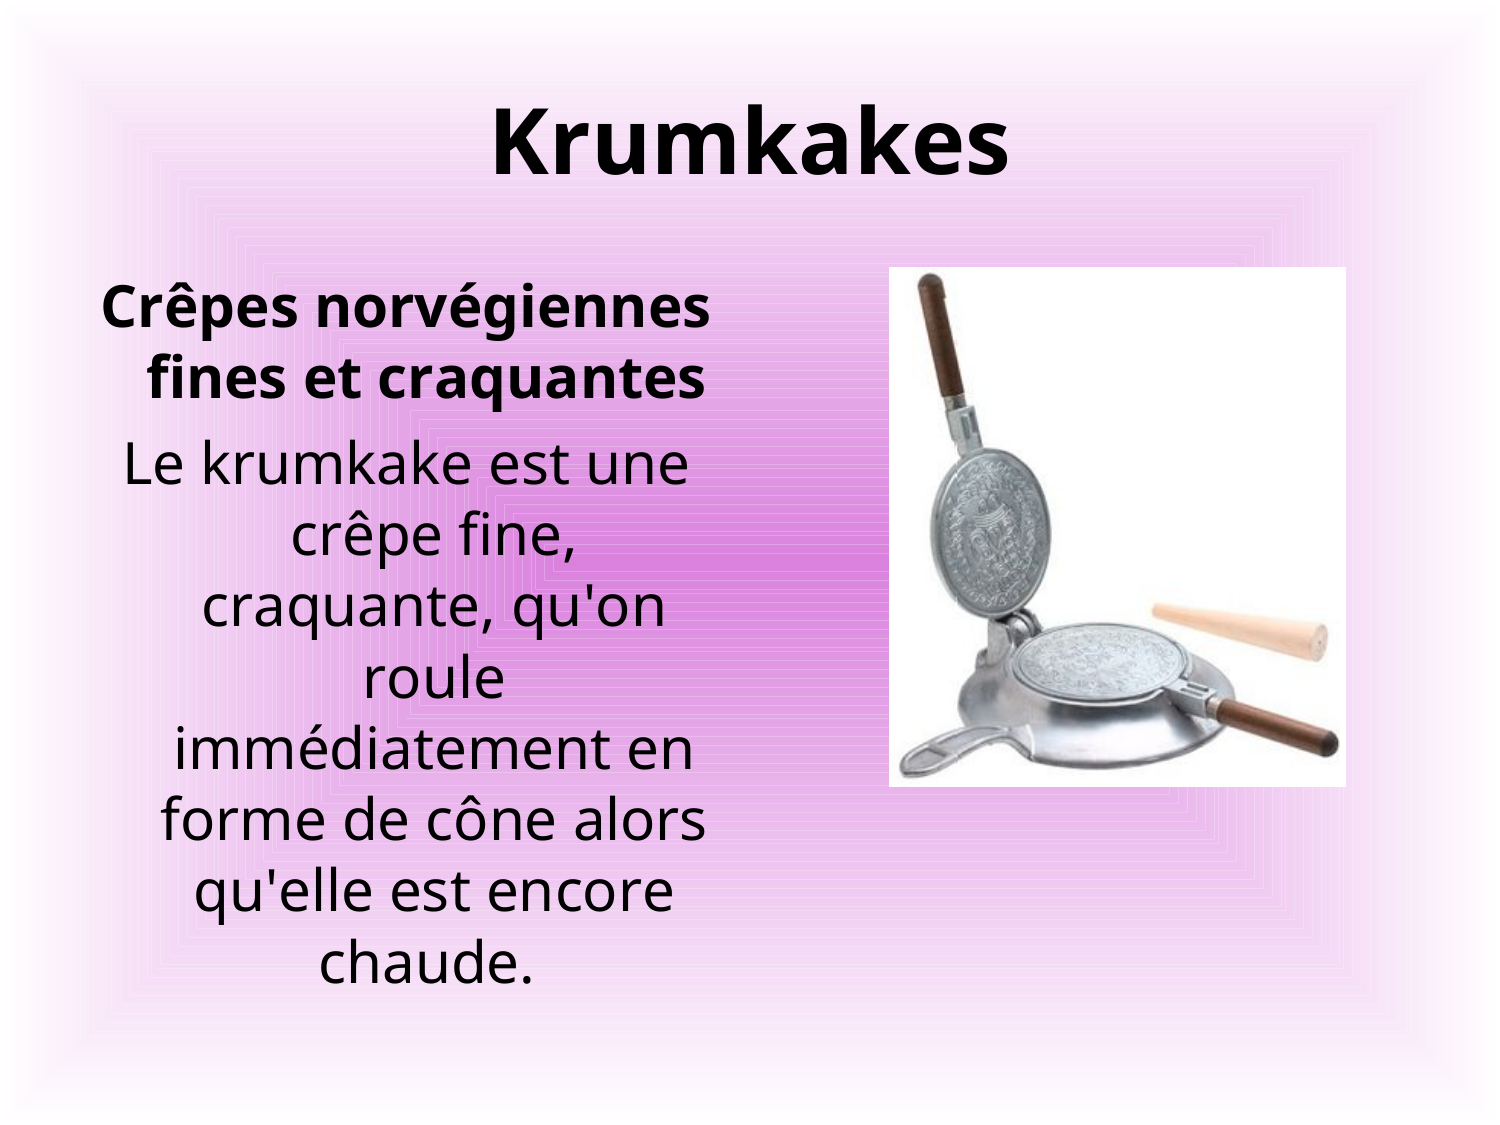

# Krumkakes
Crêpes norvégiennes fines et craquantes
Le krumkake est une crêpe fine, craquante, qu'on roule immédiatement en forme de cône alors qu'elle est encore chaude.